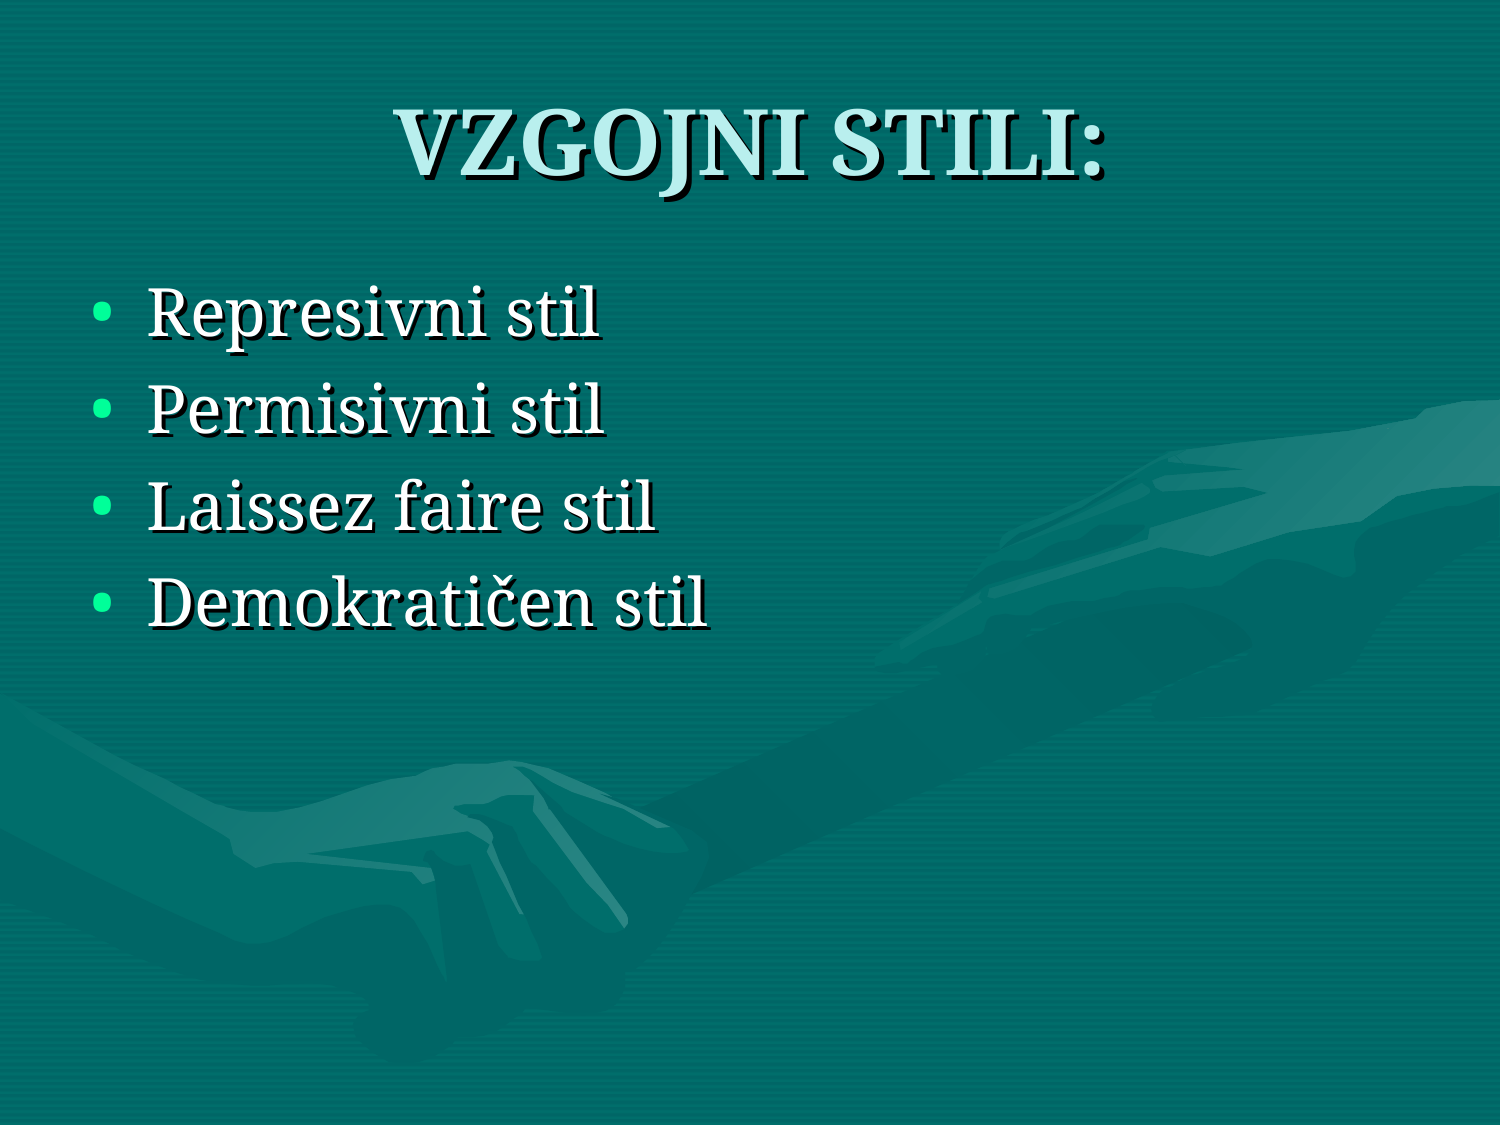

# VZGOJNI STILI:
Represivni stil
Permisivni stil
Laissez faire stil
Demokratičen stil